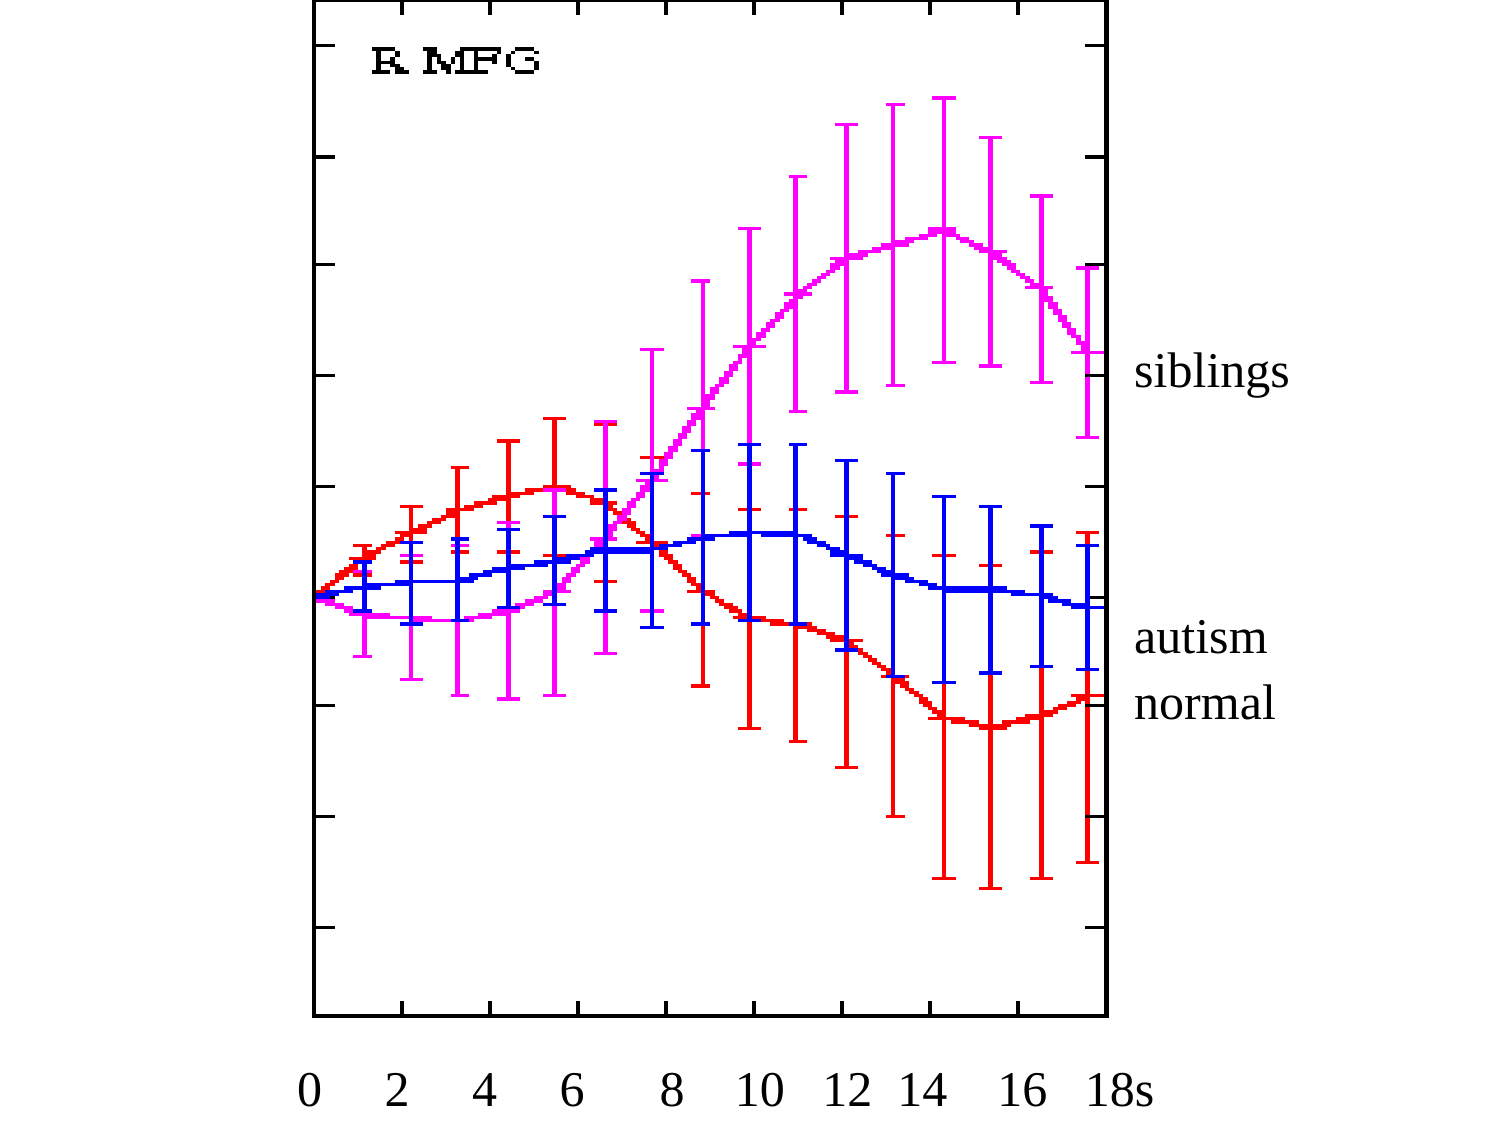

siblings
autism
normal
# 0 2 4 6 8 10 12 14 16 18s